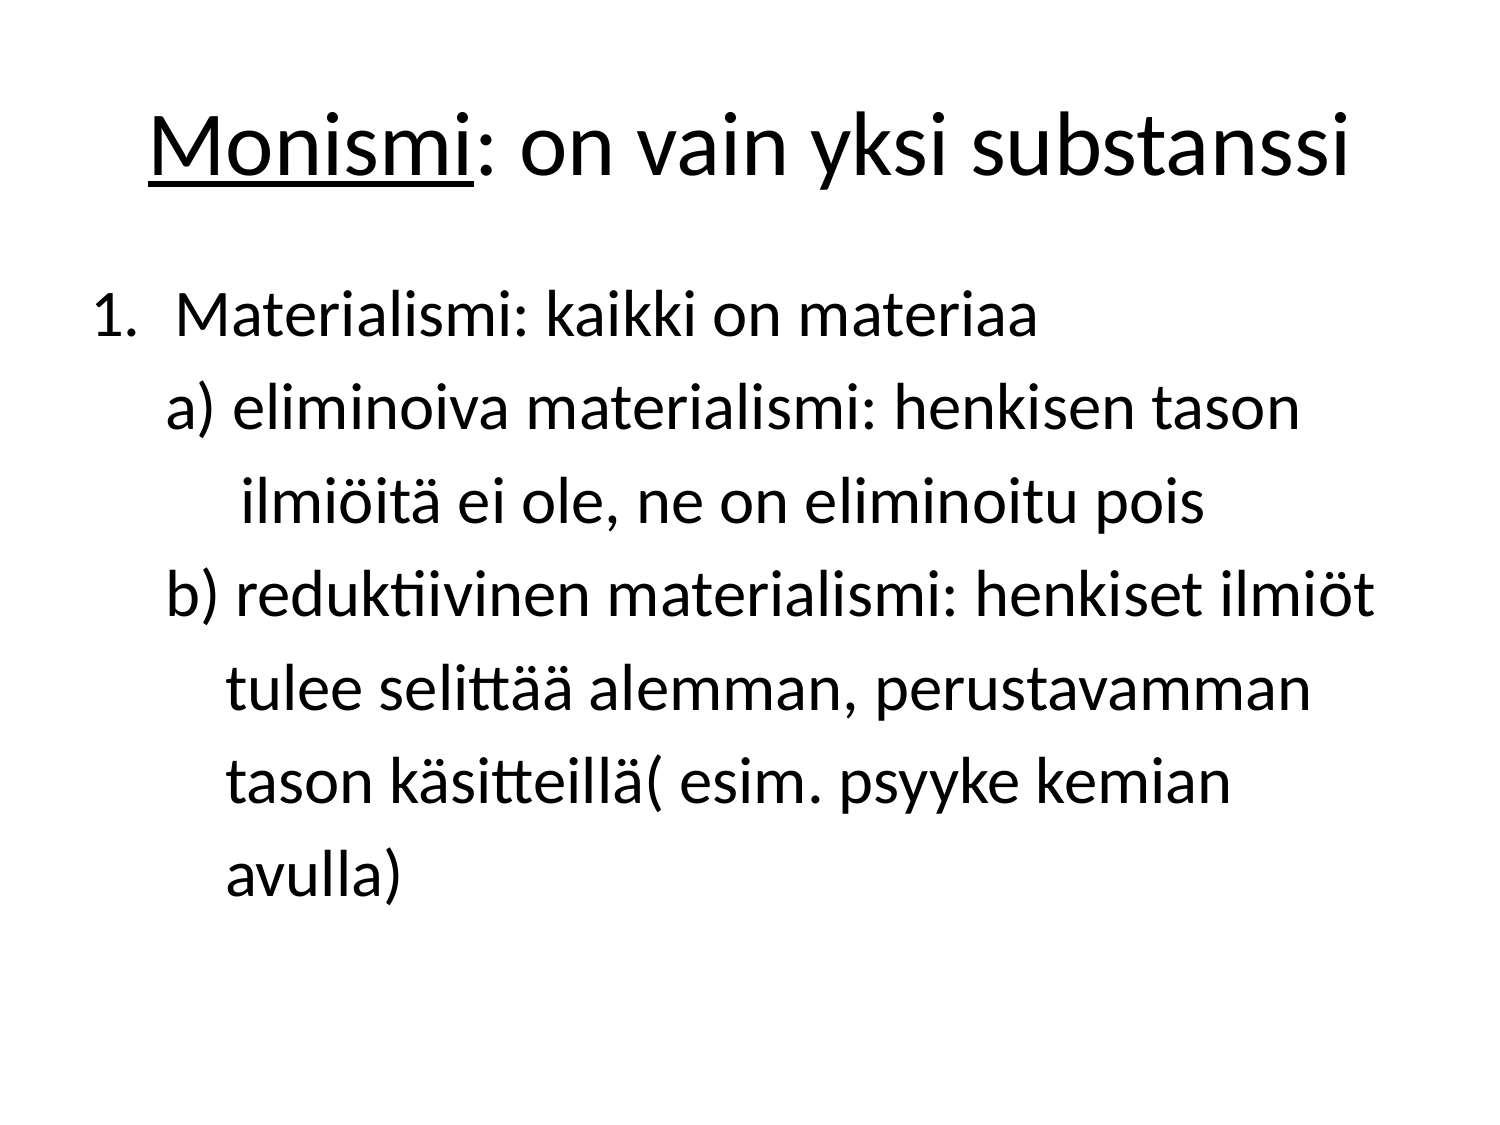

# Monismi: on vain yksi substanssi
Materialismi: kaikki on materiaa
 a) eliminoiva materialismi: henkisen tason
 ilmiöitä ei ole, ne on eliminoitu pois
 b) reduktiivinen materialismi: henkiset ilmiöt
 tulee selittää alemman, perustavamman
 tason käsitteillä( esim. psyyke kemian
 avulla)